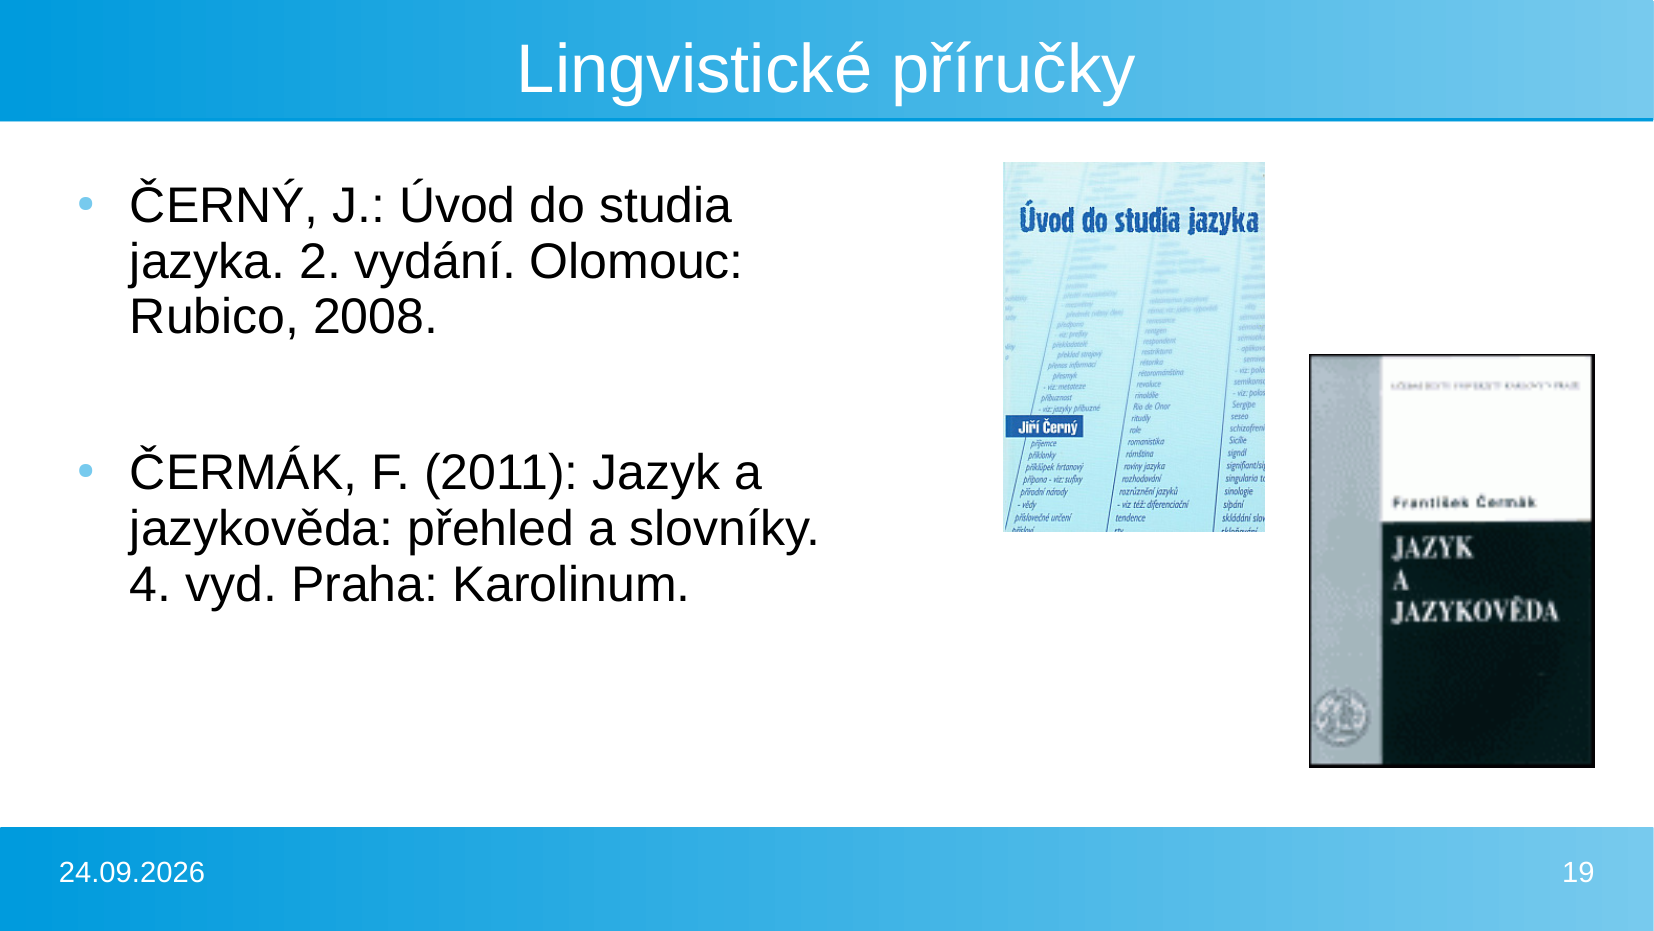

# Lingvistické příručky
ČERNÝ, J.: Úvod do studia jazyka. 2. vydání. Olomouc: Rubico, 2008.
ČERMÁK, F. (2011): Jazyk a jazykověda: přehled a slovníky.
4. vyd. Praha: Karolinum.
19